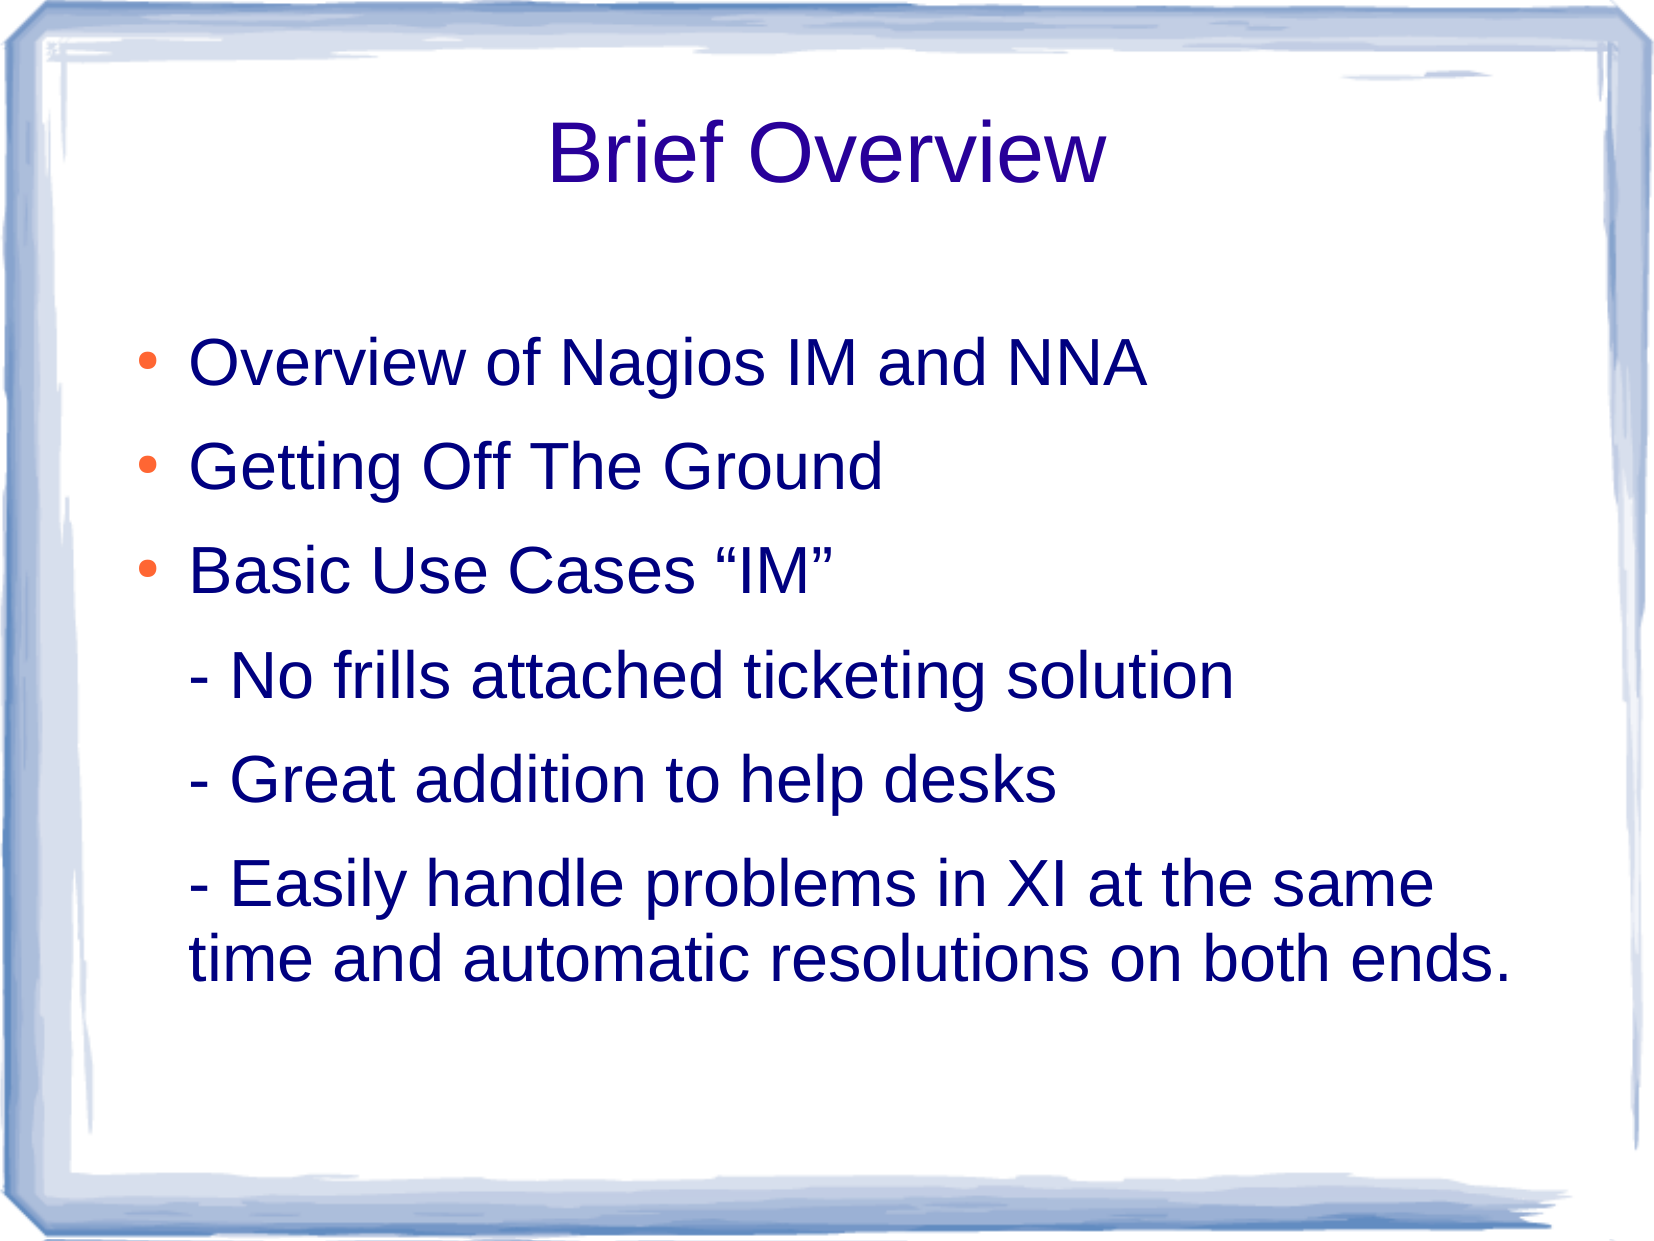

# Brief Overview
Overview of Nagios IM and NNA
Getting Off The Ground
Basic Use Cases “IM”
- No frills attached ticketing solution
- Great addition to help desks
- Easily handle problems in XI at the same time and automatic resolutions on both ends.